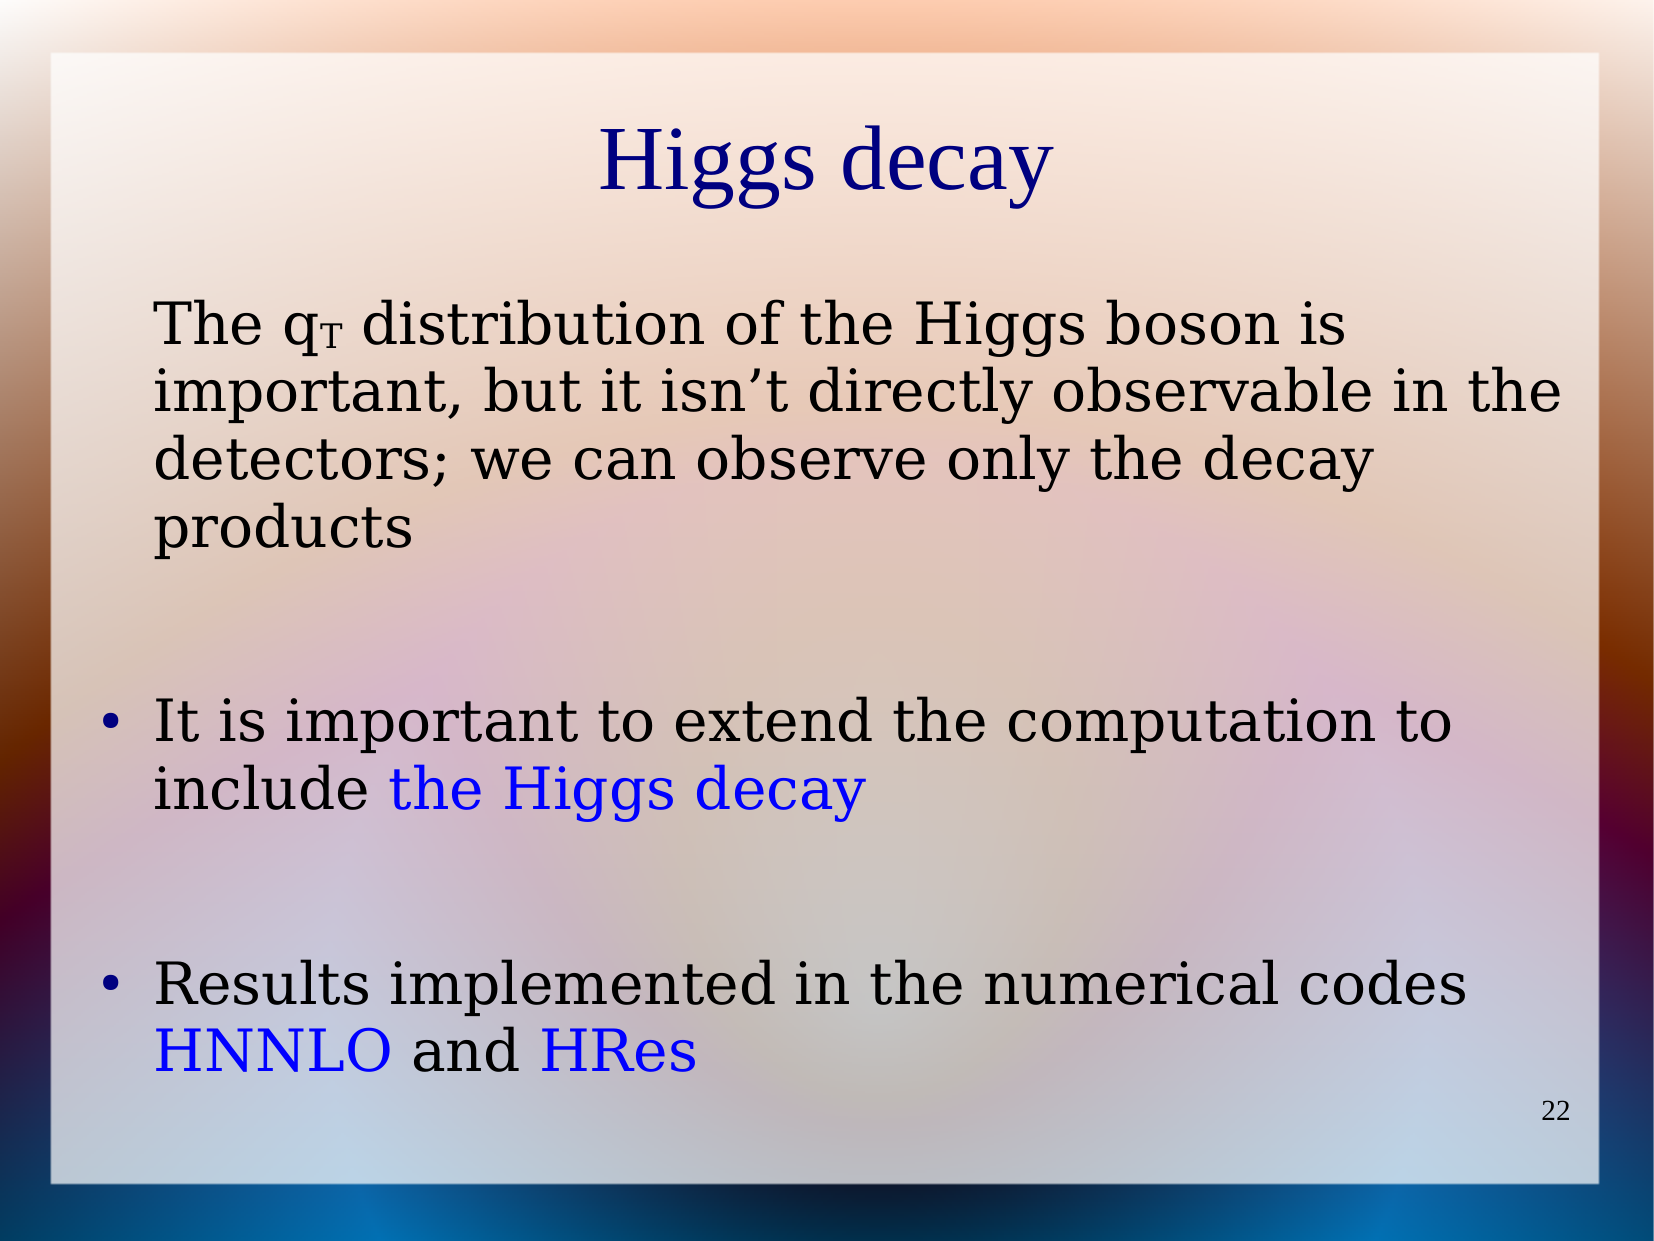

# Higgs decay
The qT distribution of the Higgs boson is important, but it isn’t directly observable in the detectors; we can observe only the decay products
It is important to extend the computation to include the Higgs decay
Results implemented in the numerical codes HNNLO and HRes
22